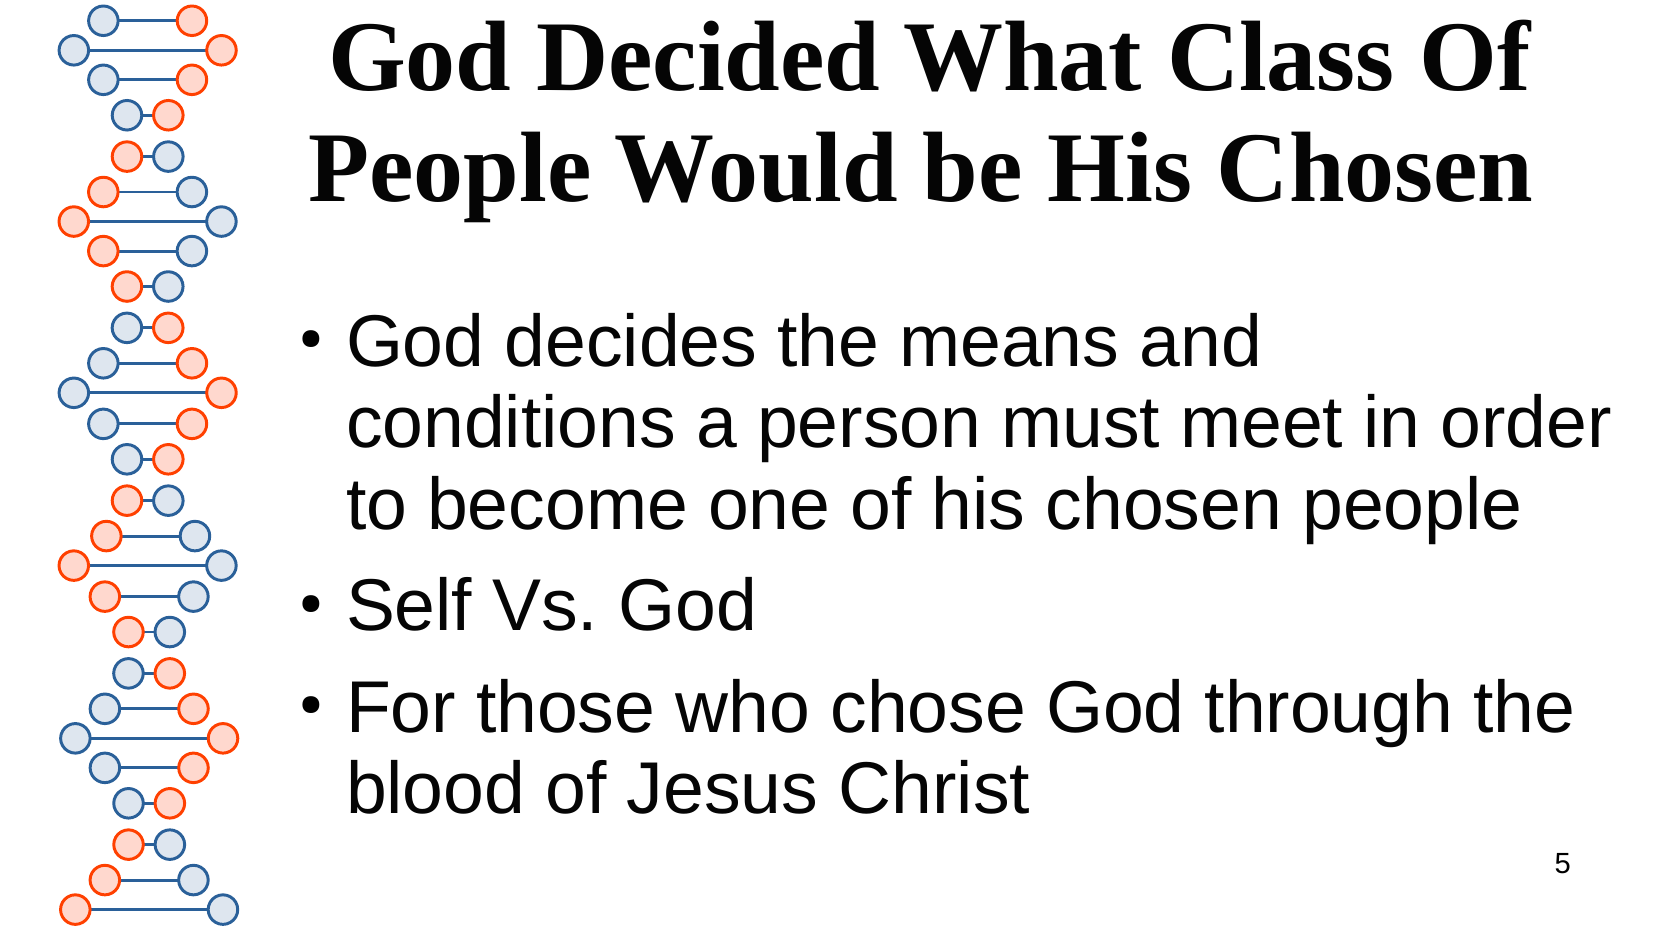

# God Decided What Class Of People Would be His Chosen
God decides the means and conditions a person must meet in order to become one of his chosen people
Self Vs. God
For those who chose God through the blood of Jesus Christ
5